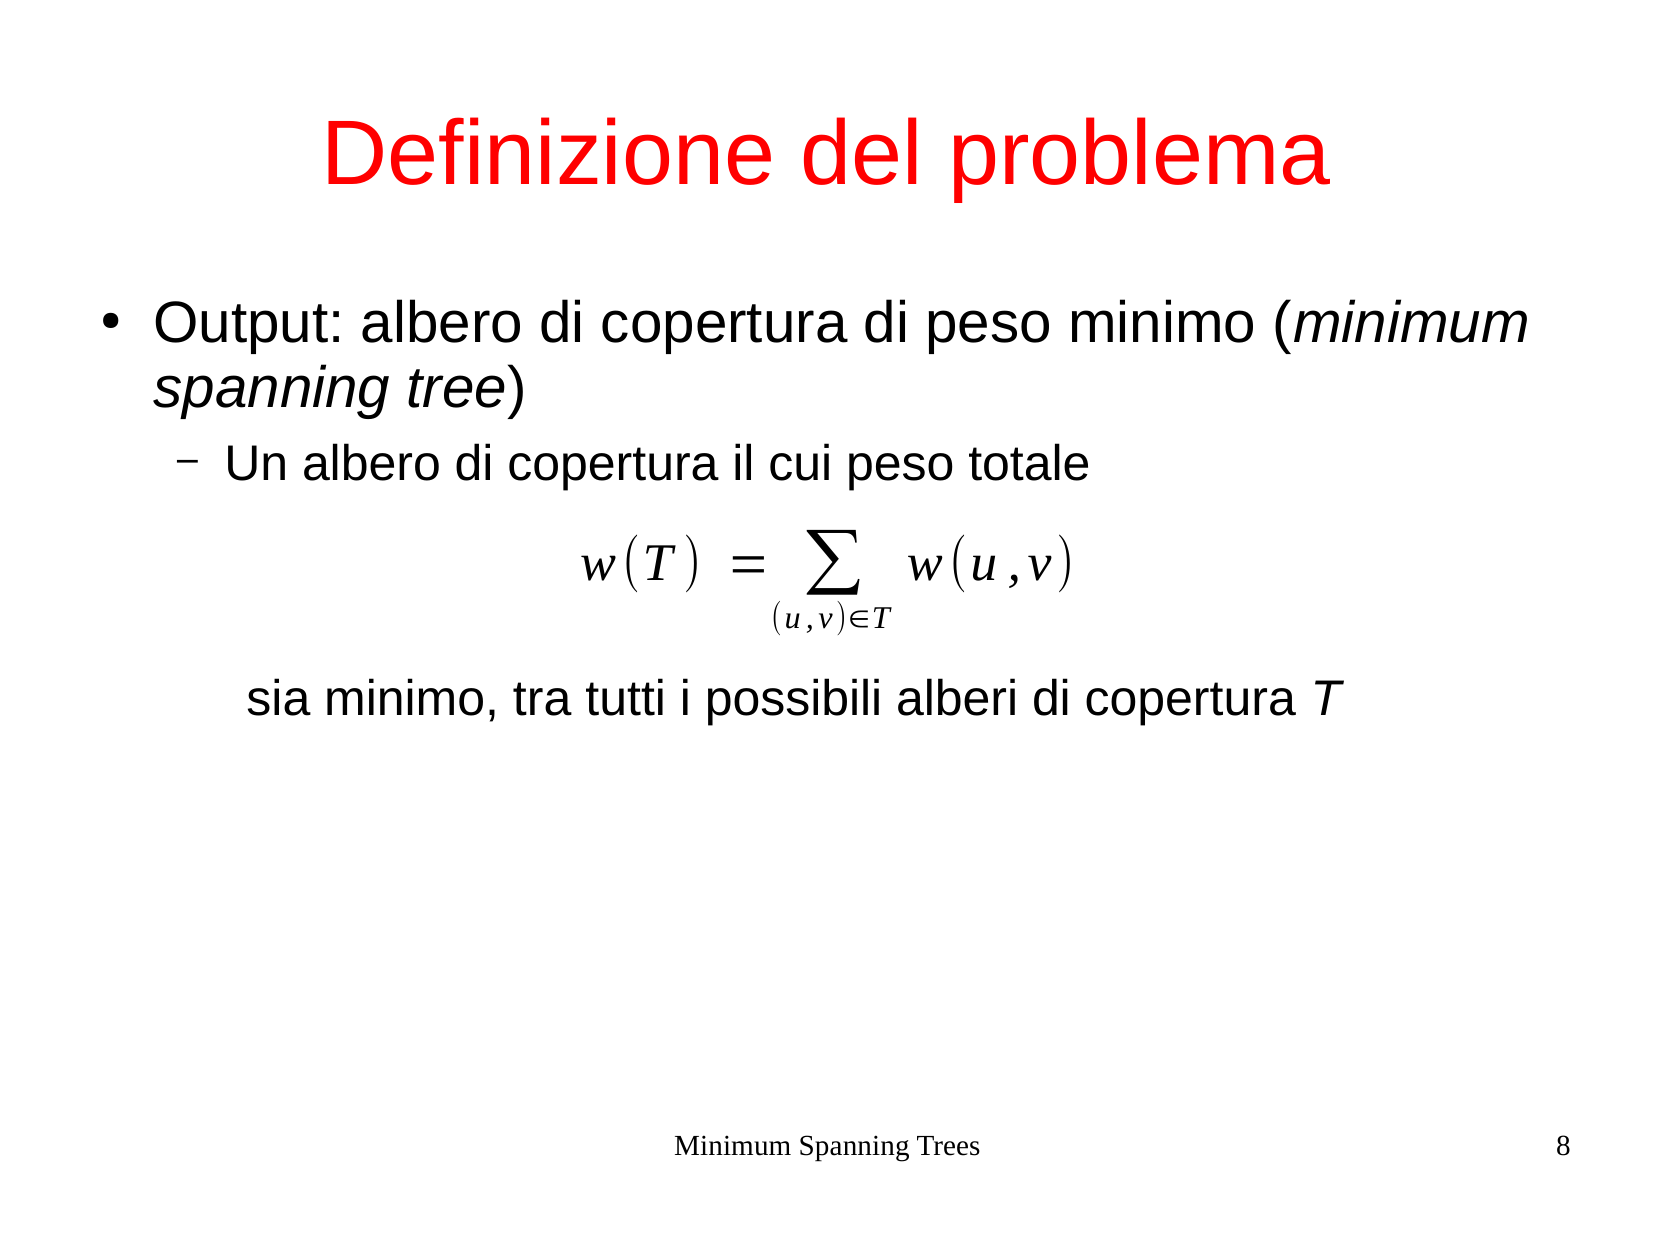

# Definizione del problema
Output: albero di copertura di peso minimo (minimum spanning tree)
Un albero di copertura il cui peso totale
 sia minimo, tra tutti i possibili alberi di copertura T
Minimum Spanning Trees
8